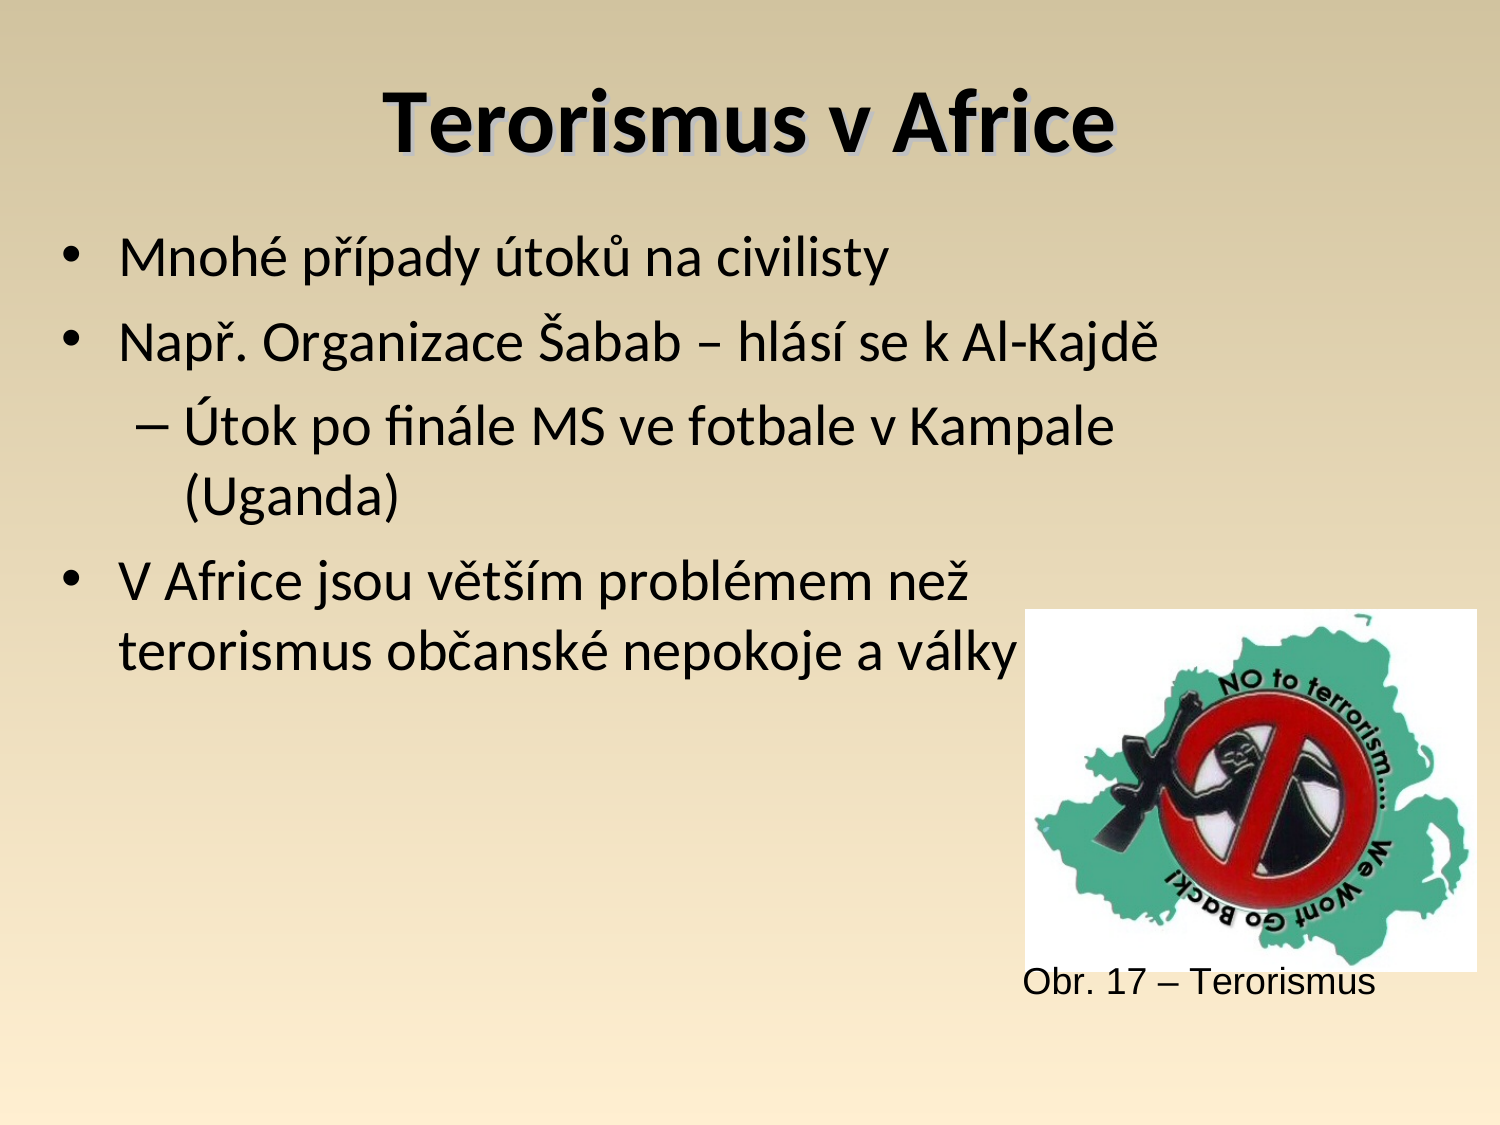

# Terorismus v Africe
Mnohé případy útoků na civilisty
Např. Organizace Šabab – hlásí se k Al-Kajdě
Útok po finále MS ve fotbale v Kampale (Uganda)
V Africe jsou větším problémem než terorismus občanské nepokoje a války
Obr. 17 – Terorismus